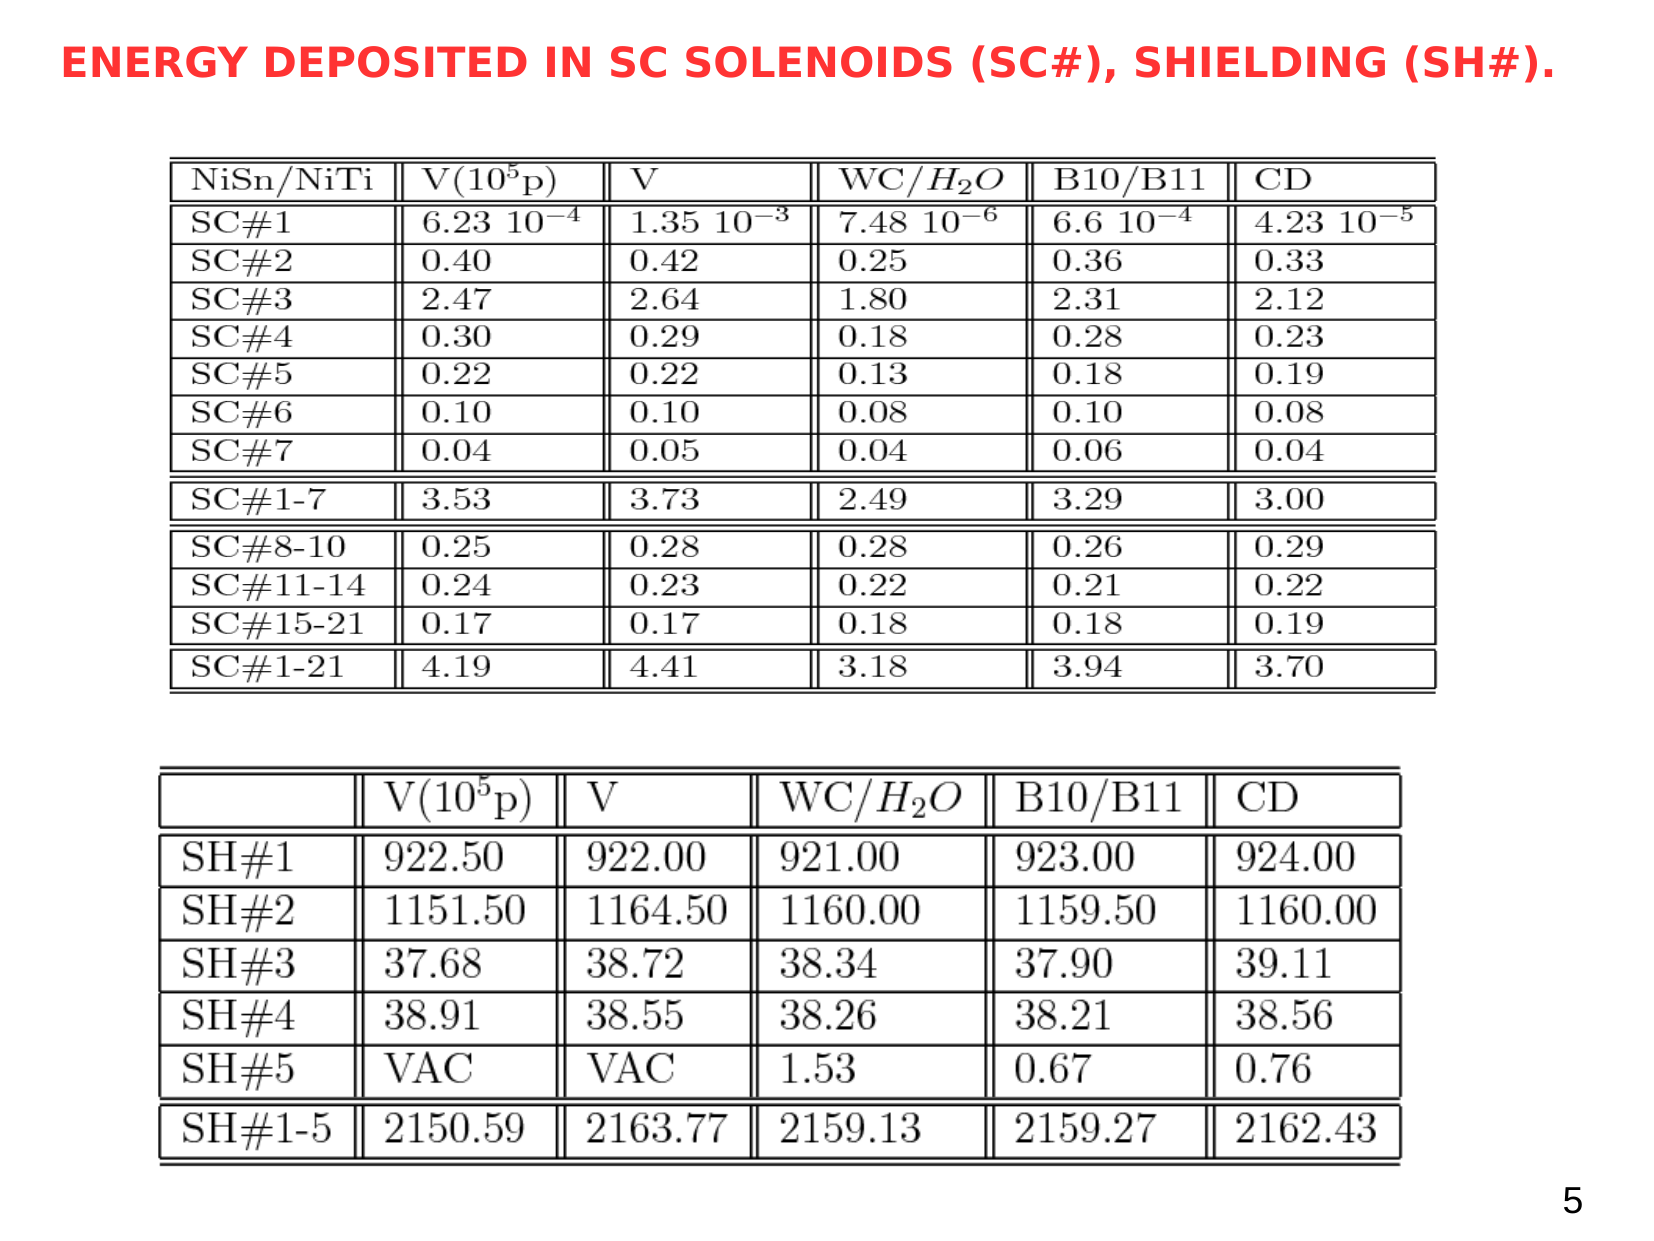

ENERGY DEPOSITED IN SC SOLENOIDS (SC#), SHIELDING (SH#).
 5